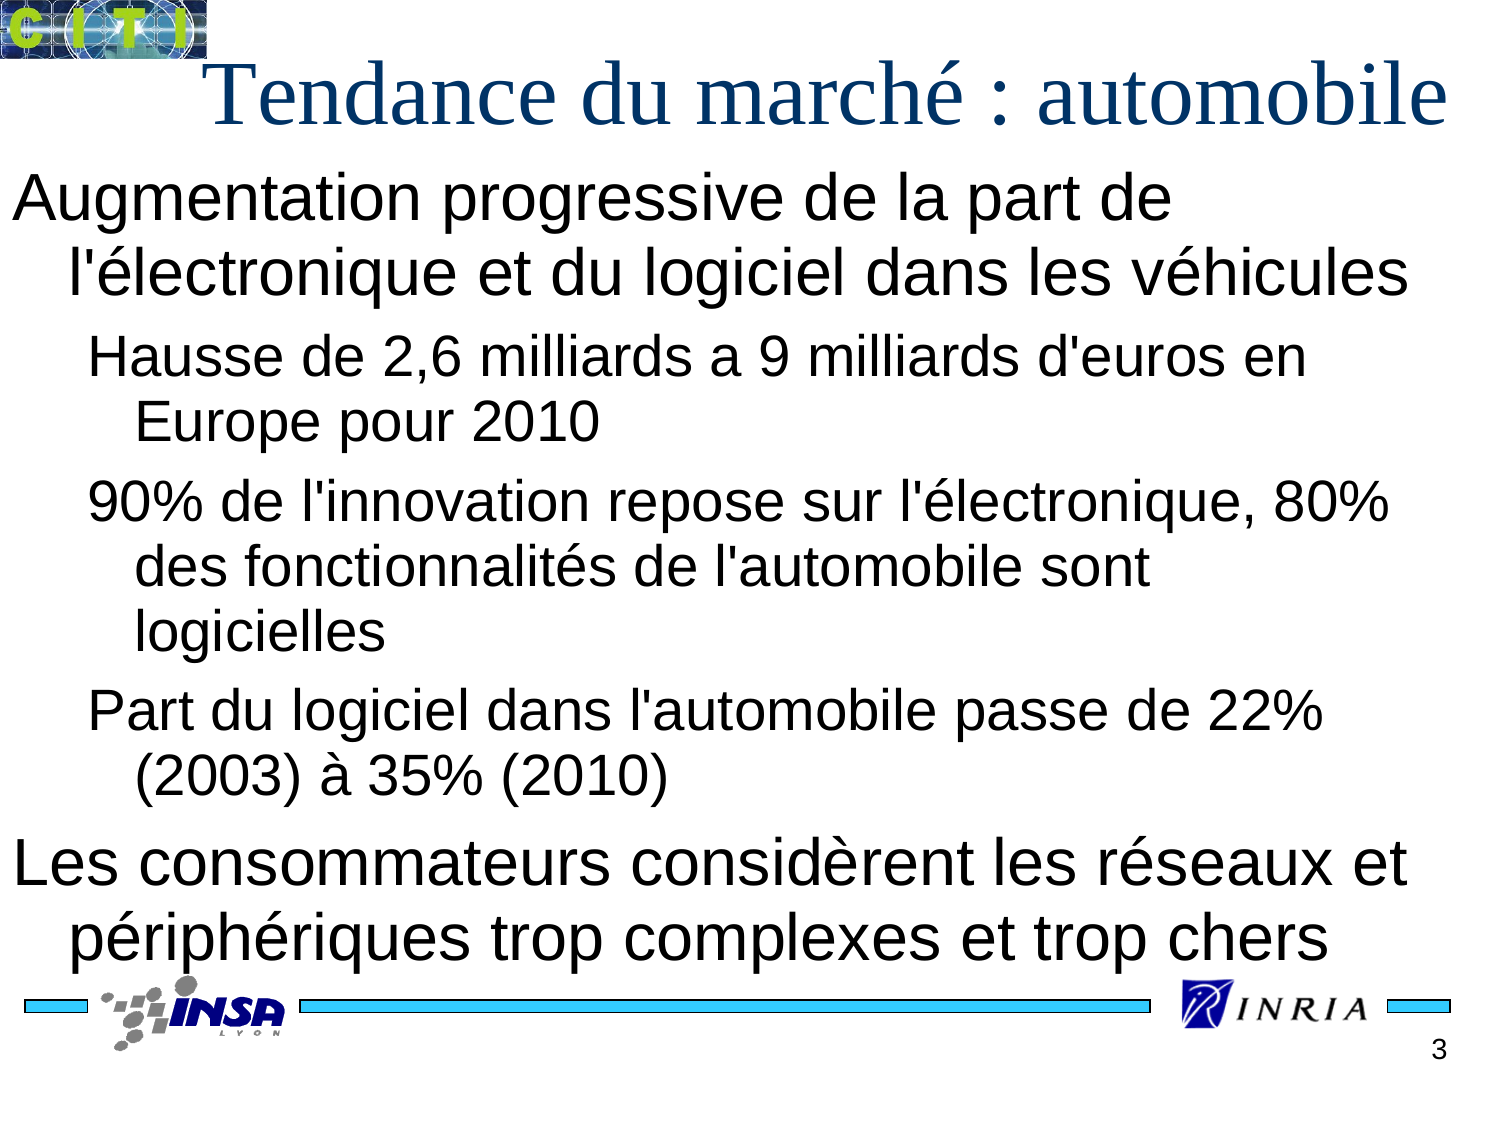

# Tendance du marché : automobile
Augmentation progressive de la part de l'électronique et du logiciel dans les véhicules
Hausse de 2,6 milliards a 9 milliards d'euros en Europe pour 2010
90% de l'innovation repose sur l'électronique, 80% des fonctionnalités de l'automobile sont logicielles
Part du logiciel dans l'automobile passe de 22% (2003) à 35% (2010)
Les consommateurs considèrent les réseaux et périphériques trop complexes et trop chers
3